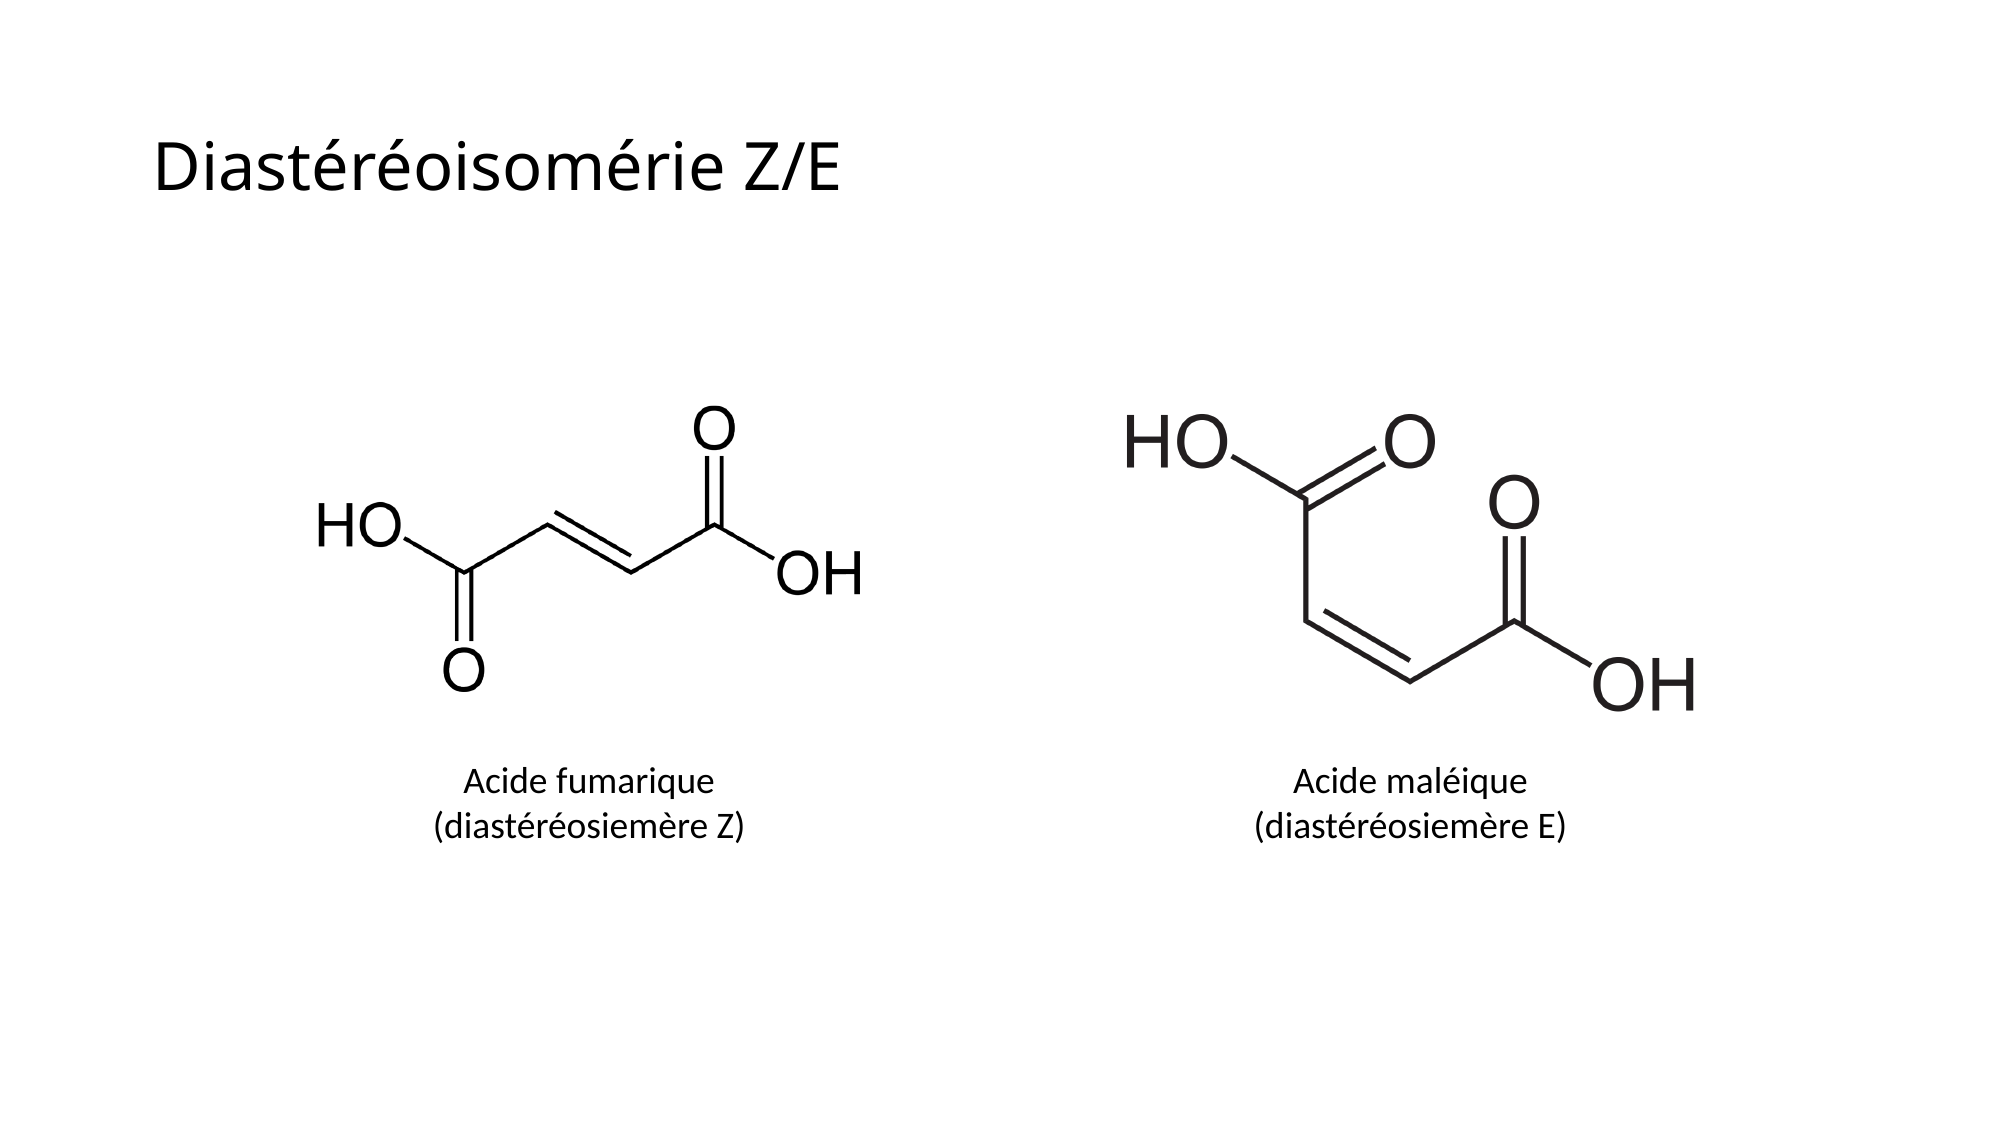

# Diastéréoisomérie Z/E
Acide fumarique (diastéréosiemère Z)
Acide maléique (diastéréosiemère E)